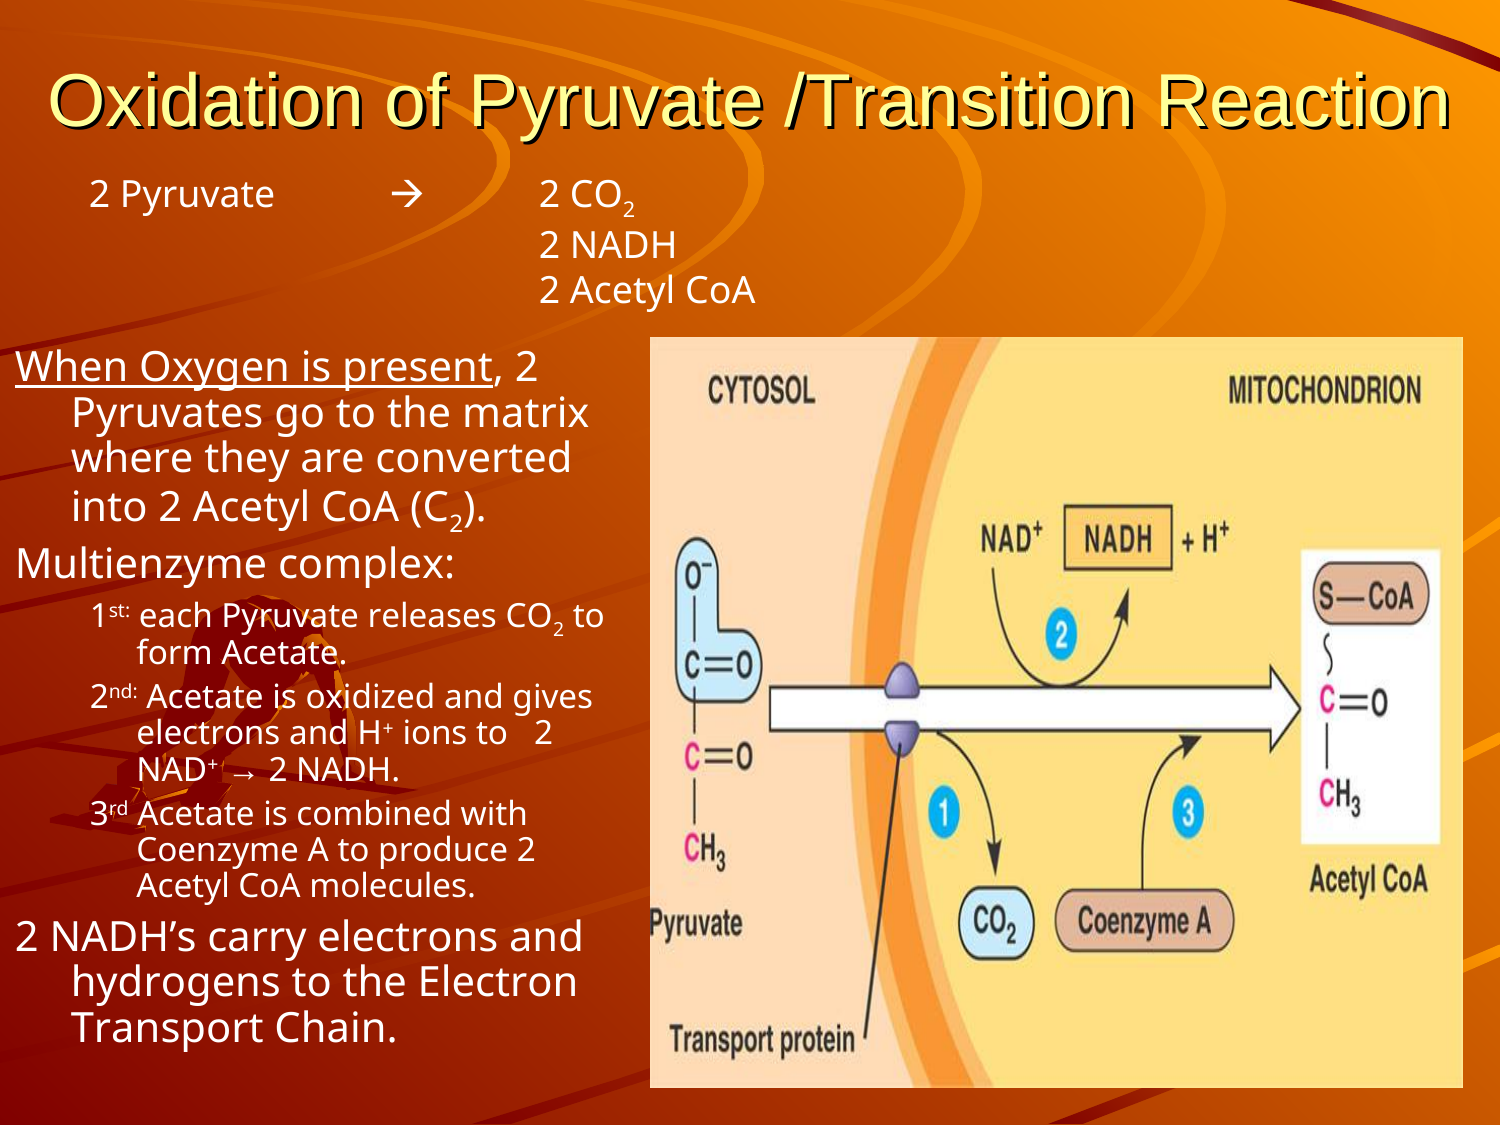

# Oxidation of Pyruvate /Transition Reaction
2 Pyruvate		2 CO2
			2 NADH
			2 Acetyl CoA
When Oxygen is present, 2 Pyruvates go to the matrix where they are converted into 2 Acetyl CoA (C2).
Multienzyme complex:
1st: each Pyruvate releases CO2 to form Acetate.
2nd: Acetate is oxidized and gives electrons and H+ ions to 2 NAD+ → 2 NADH.
3rd Acetate is combined with Coenzyme A to produce 2 Acetyl CoA molecules.
2 NADH’s carry electrons and hydrogens to the Electron Transport Chain.